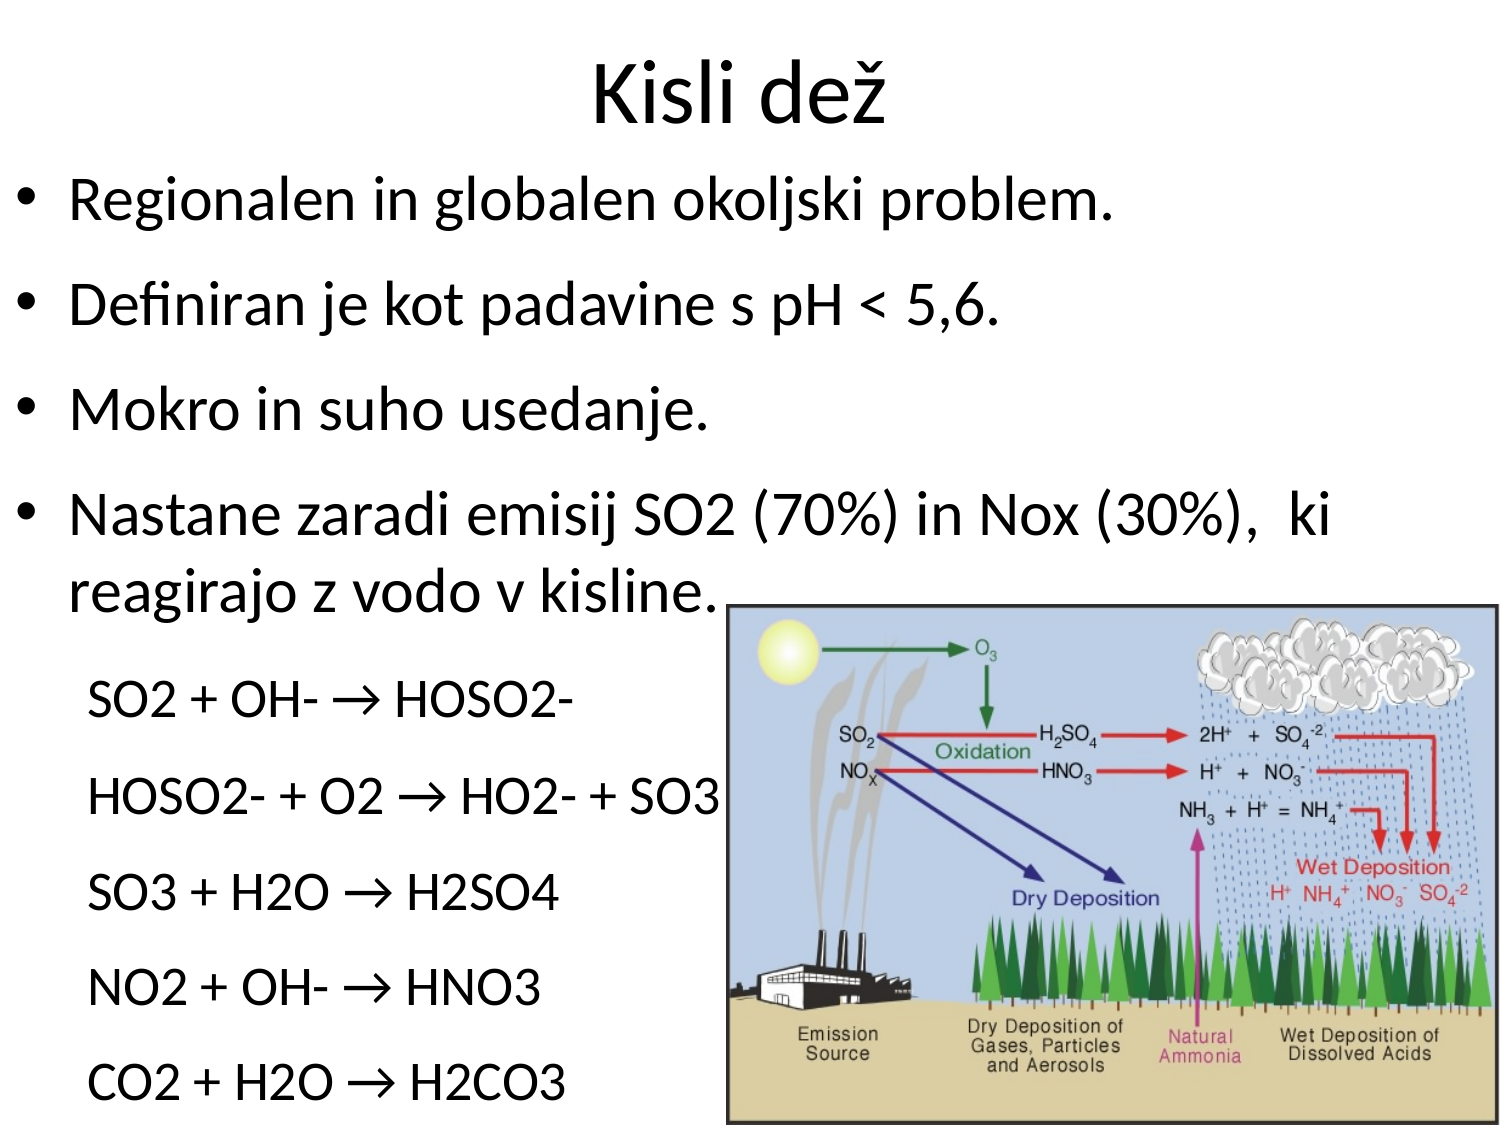

# Kisli dež
Regionalen in globalen okoljski problem.
Definiran je kot padavine s pH < 5,6.
Mokro in suho usedanje.
Nastane zaradi emisij SO2 (70%) in Nox (30%), ki reagirajo z vodo v kisline.
	SO2 + OH- → HOSO2-
	HOSO2- + O2 → HO2- + SO3
	SO3 + H2O → H2SO4
	NO2 + OH- → HNO3
	CO2 + H2O → H2CO3